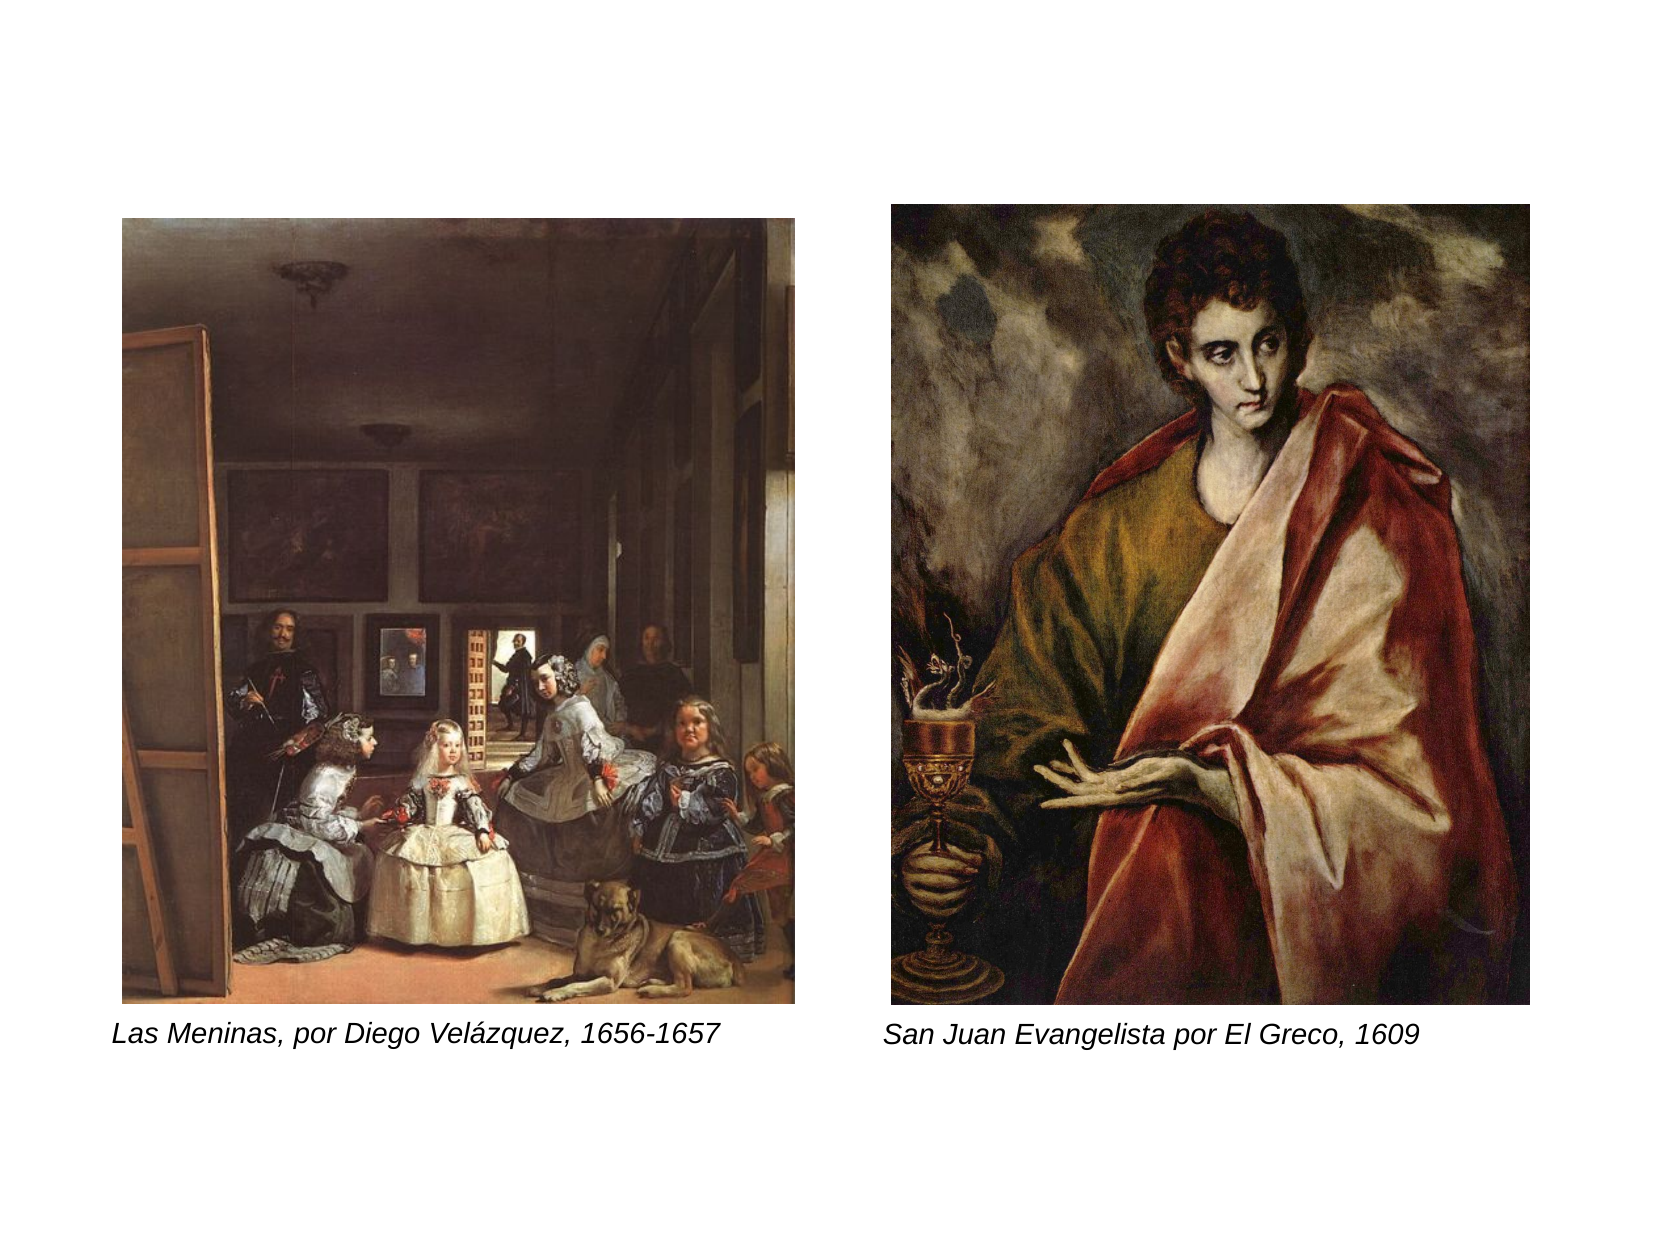

Las Meninas, por Diego Velázquez, 1656-1657
San Juan Evangelista por El Greco, 1609